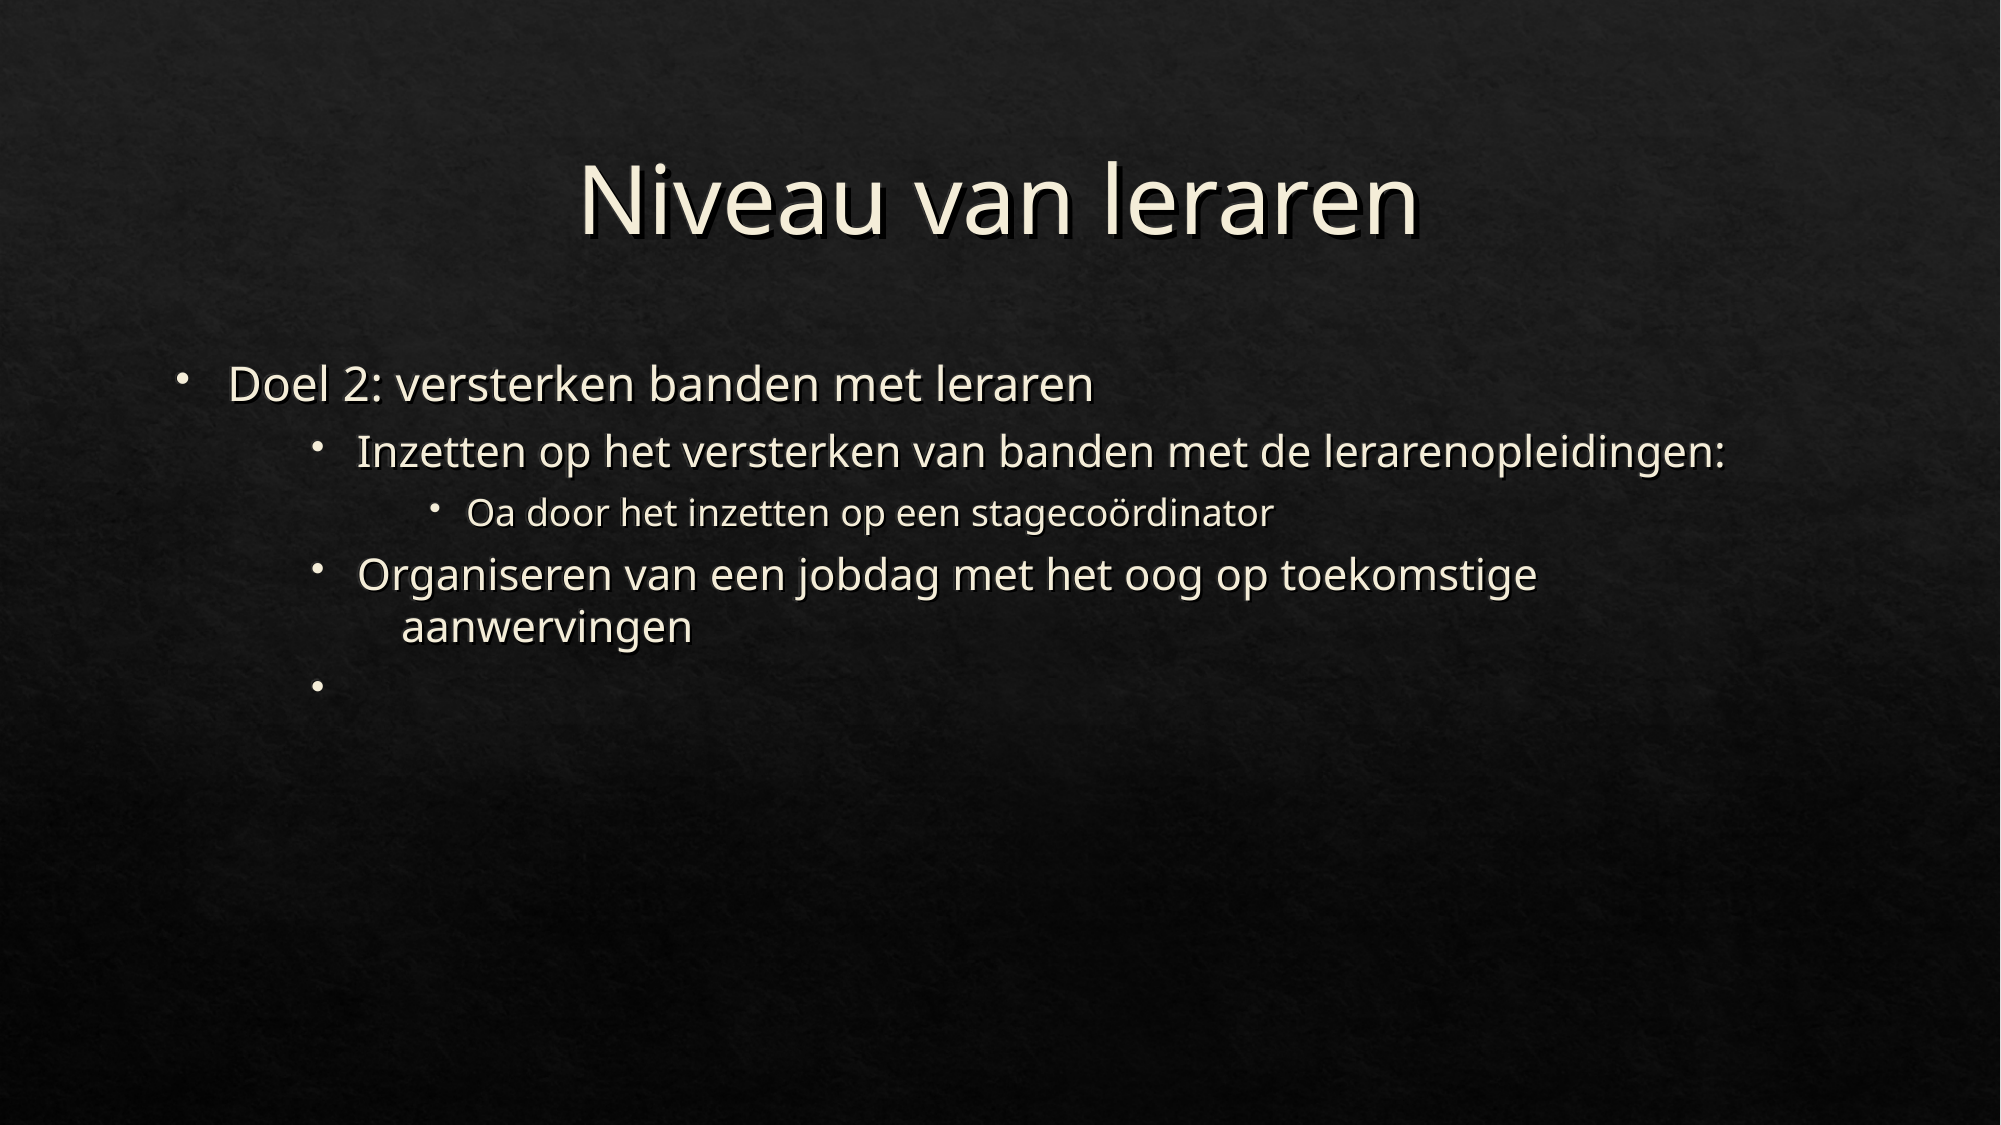

# Niveau van leraren
Doel 2: versterken banden met leraren
Inzetten op het versterken van banden met de lerarenopleidingen:
Oa door het inzetten op een stagecoördinator
Organiseren van een jobdag met het oog op toekomstige aanwervingen